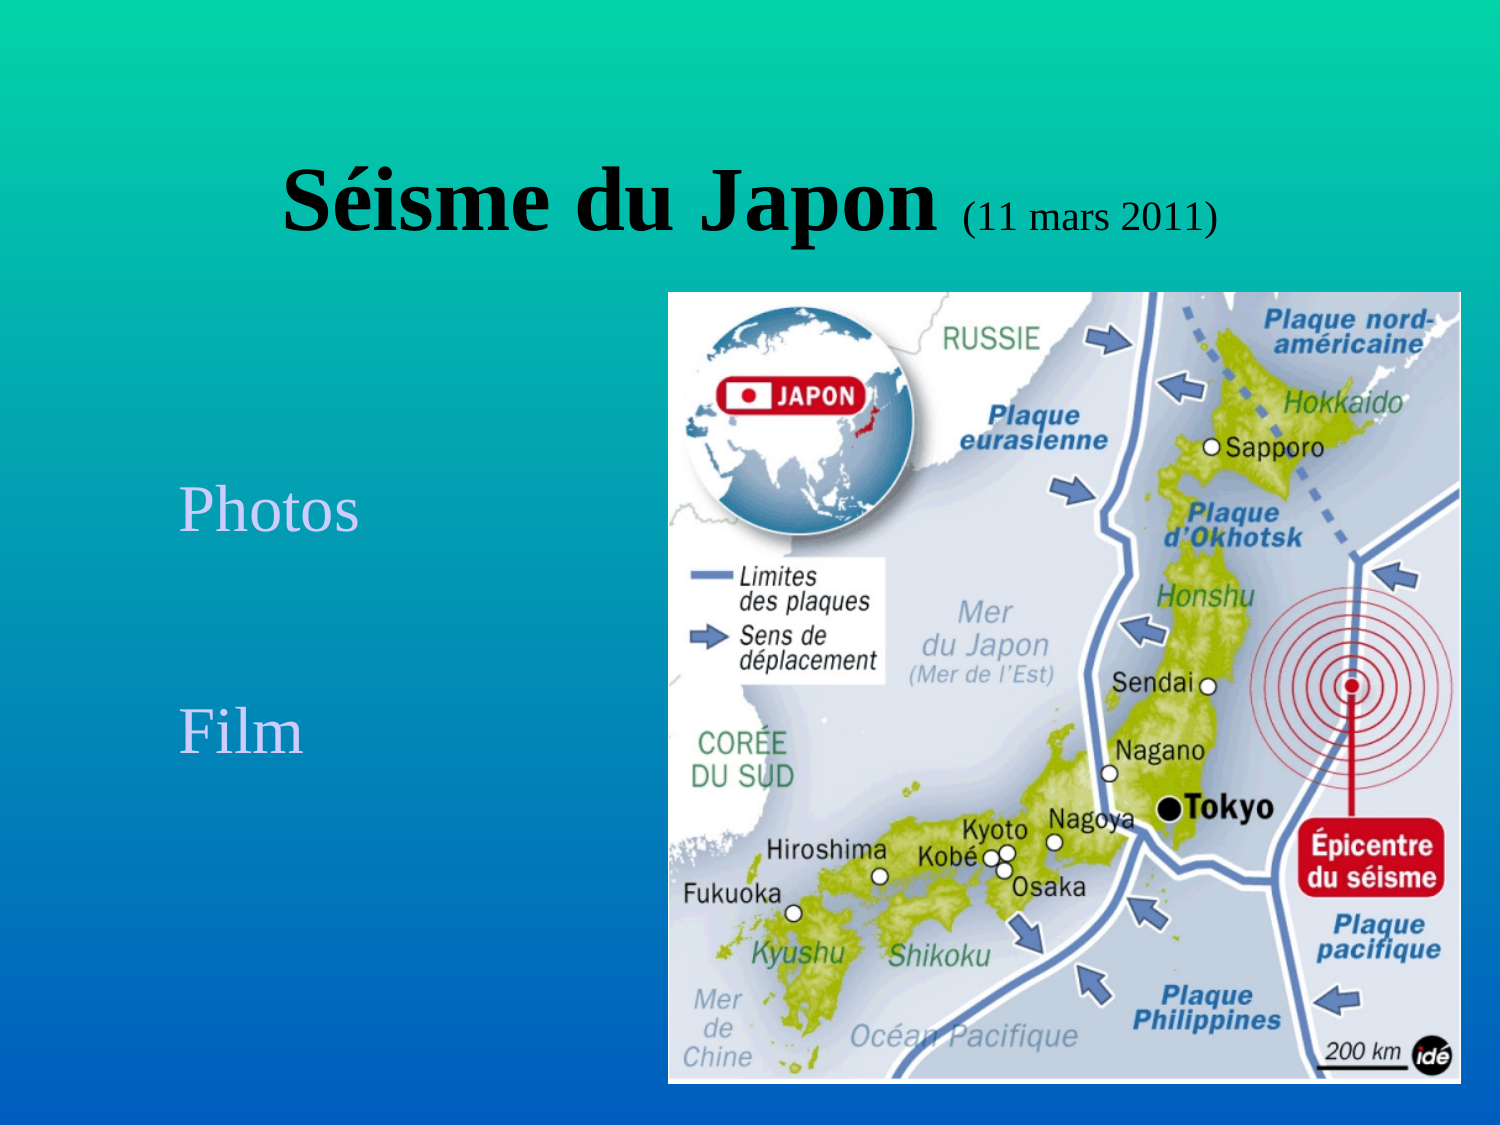

Séisme du Japon (11 mars 2011)
Photos
Film